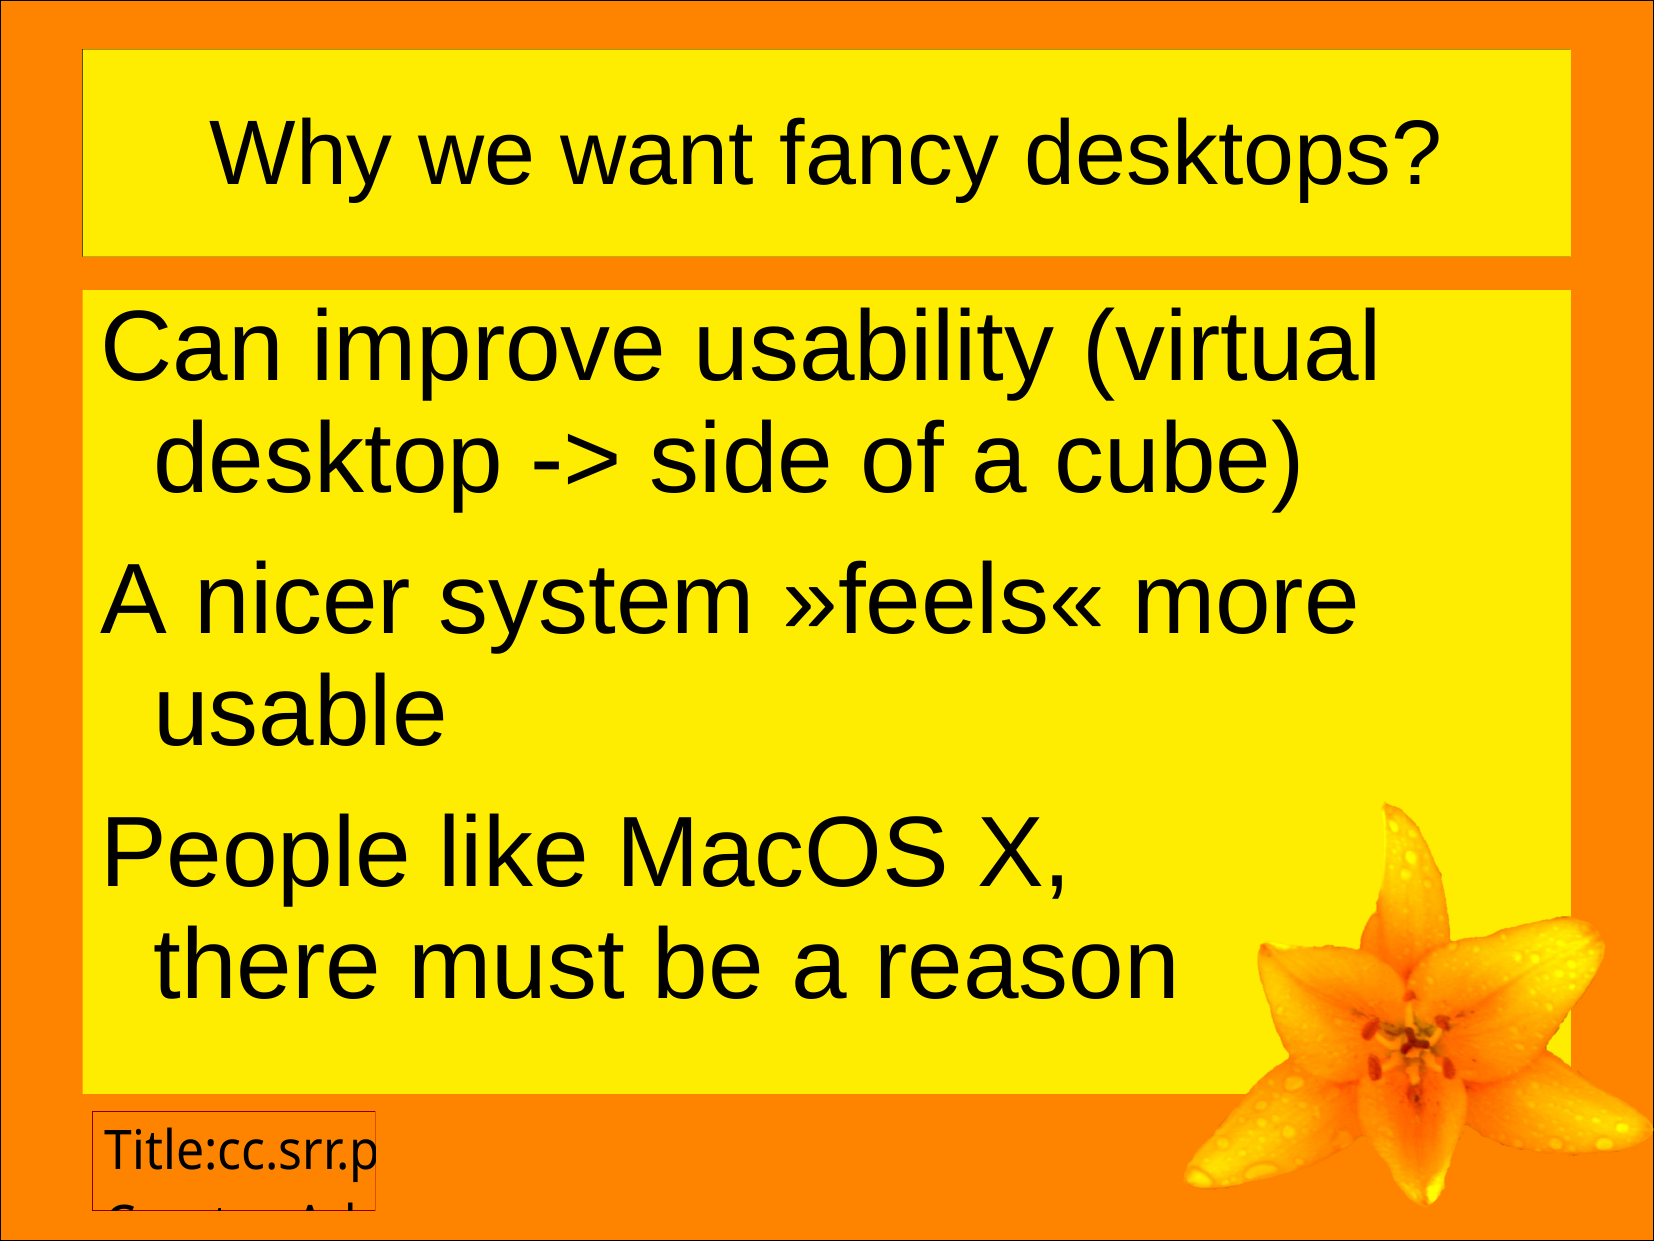

# Why we want fancy desktops?
Can improve usability (virtual desktop -> side of a cube)
A nicer system »feels« more usable
People like MacOS X,
there must be a reason